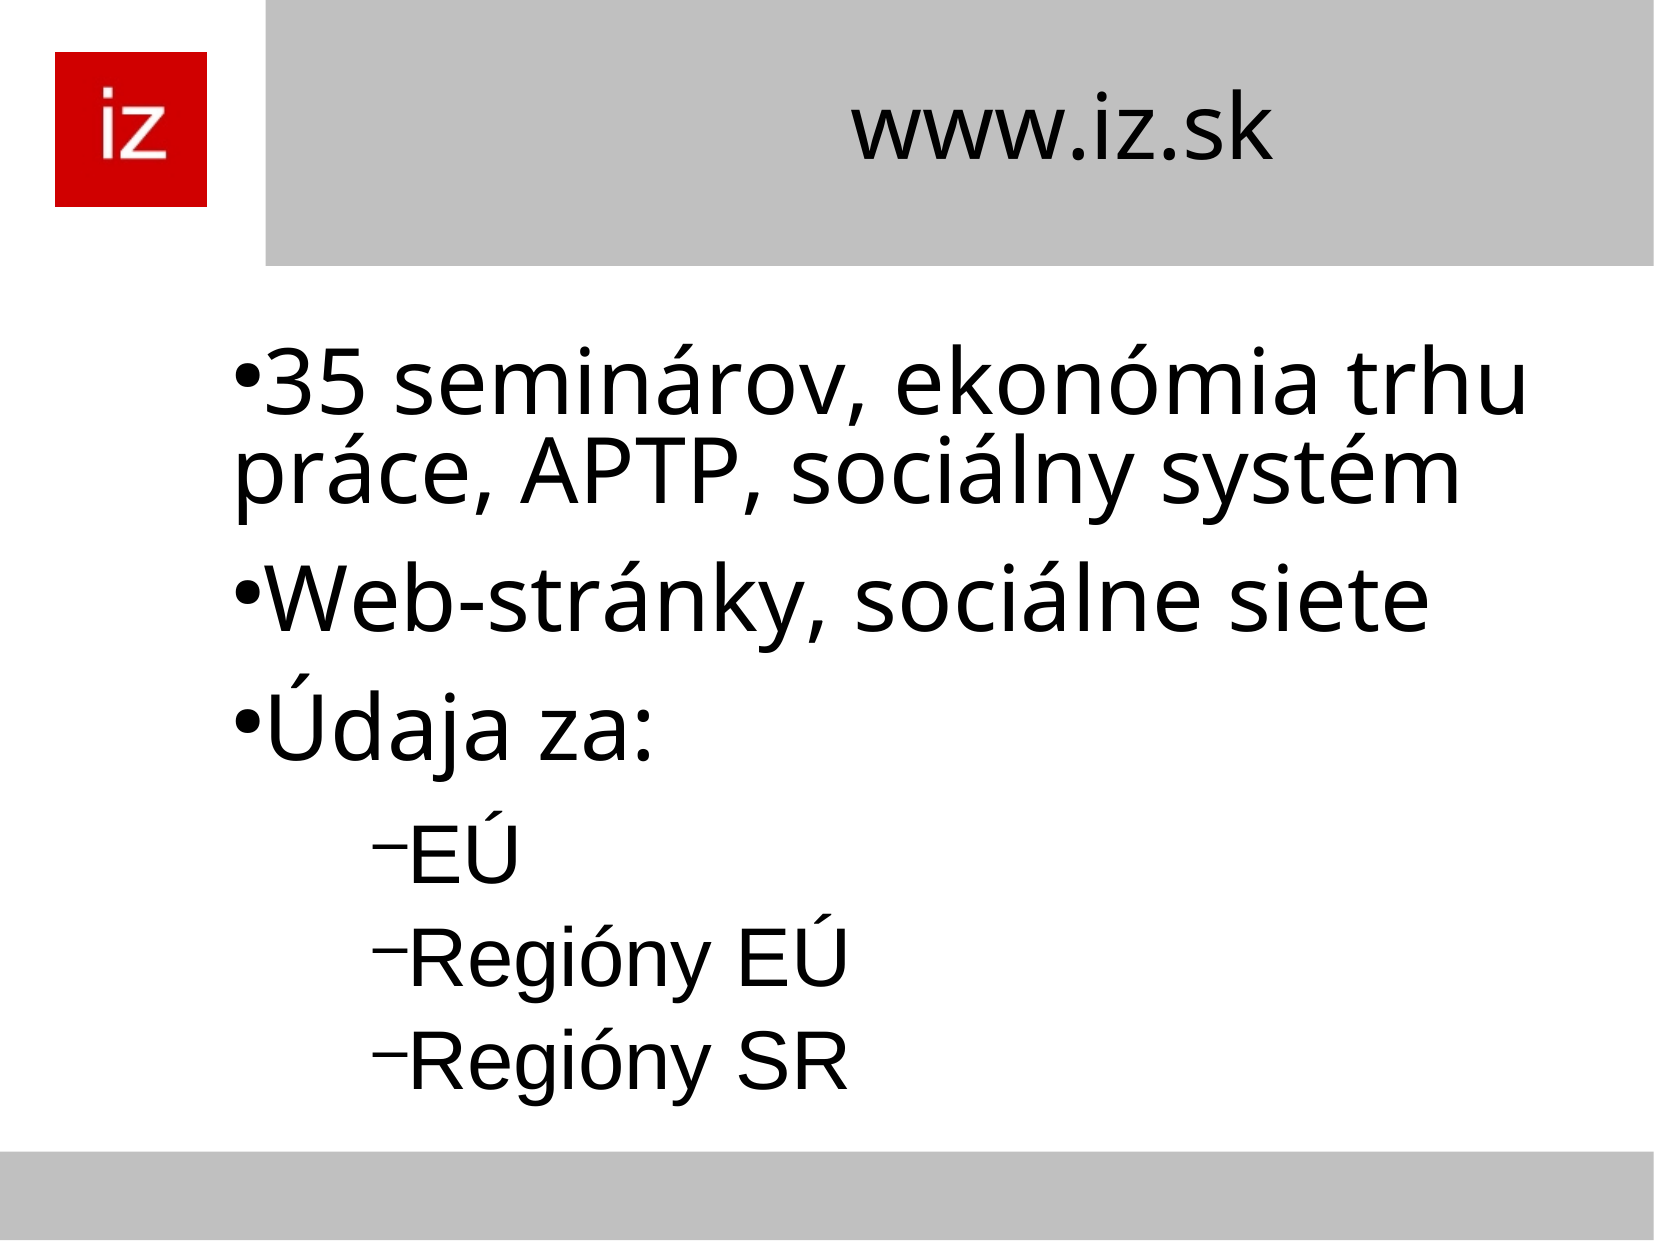

# www.iz.sk
35 seminárov, ekonómia trhu práce, APTP, sociálny systém
Web-stránky, sociálne siete
Údaja za:
EÚ
Regióny EÚ
Regióny SR